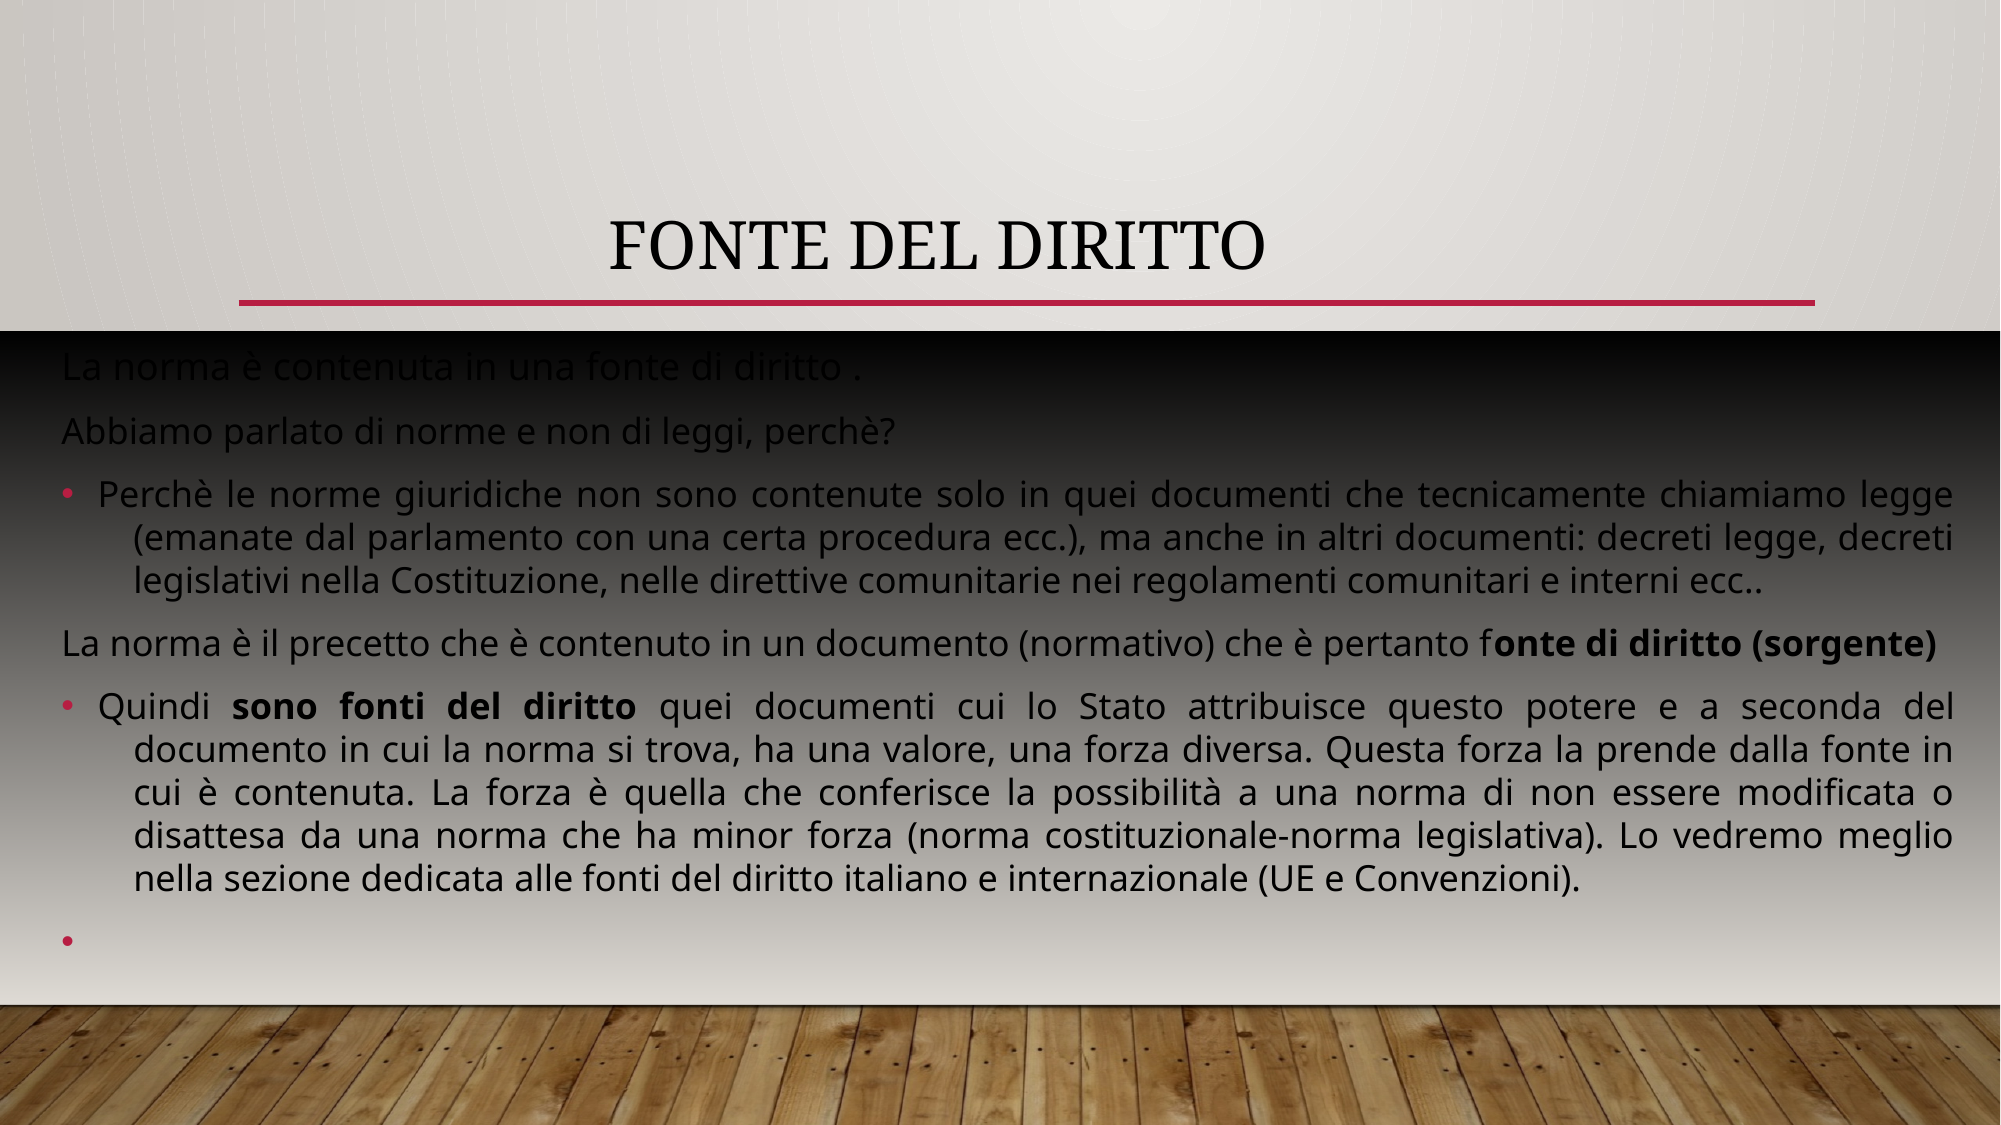

# Fonte del diritto
La norma è contenuta in una fonte di diritto .
Abbiamo parlato di norme e non di leggi, perchè?
Perchè le norme giuridiche non sono contenute solo in quei documenti che tecnicamente chiamiamo legge (emanate dal parlamento con una certa procedura ecc.), ma anche in altri documenti: decreti legge, decreti legislativi nella Costituzione, nelle direttive comunitarie nei regolamenti comunitari e interni ecc..
La norma è il precetto che è contenuto in un documento (normativo) che è pertanto fonte di diritto (sorgente)
Quindi sono fonti del diritto quei documenti cui lo Stato attribuisce questo potere e a seconda del documento in cui la norma si trova, ha una valore, una forza diversa. Questa forza la prende dalla fonte in cui è contenuta. La forza è quella che conferisce la possibilità a una norma di non essere modificata o disattesa da una norma che ha minor forza (norma costituzionale-norma legislativa). Lo vedremo meglio nella sezione dedicata alle fonti del diritto italiano e internazionale (UE e Convenzioni).